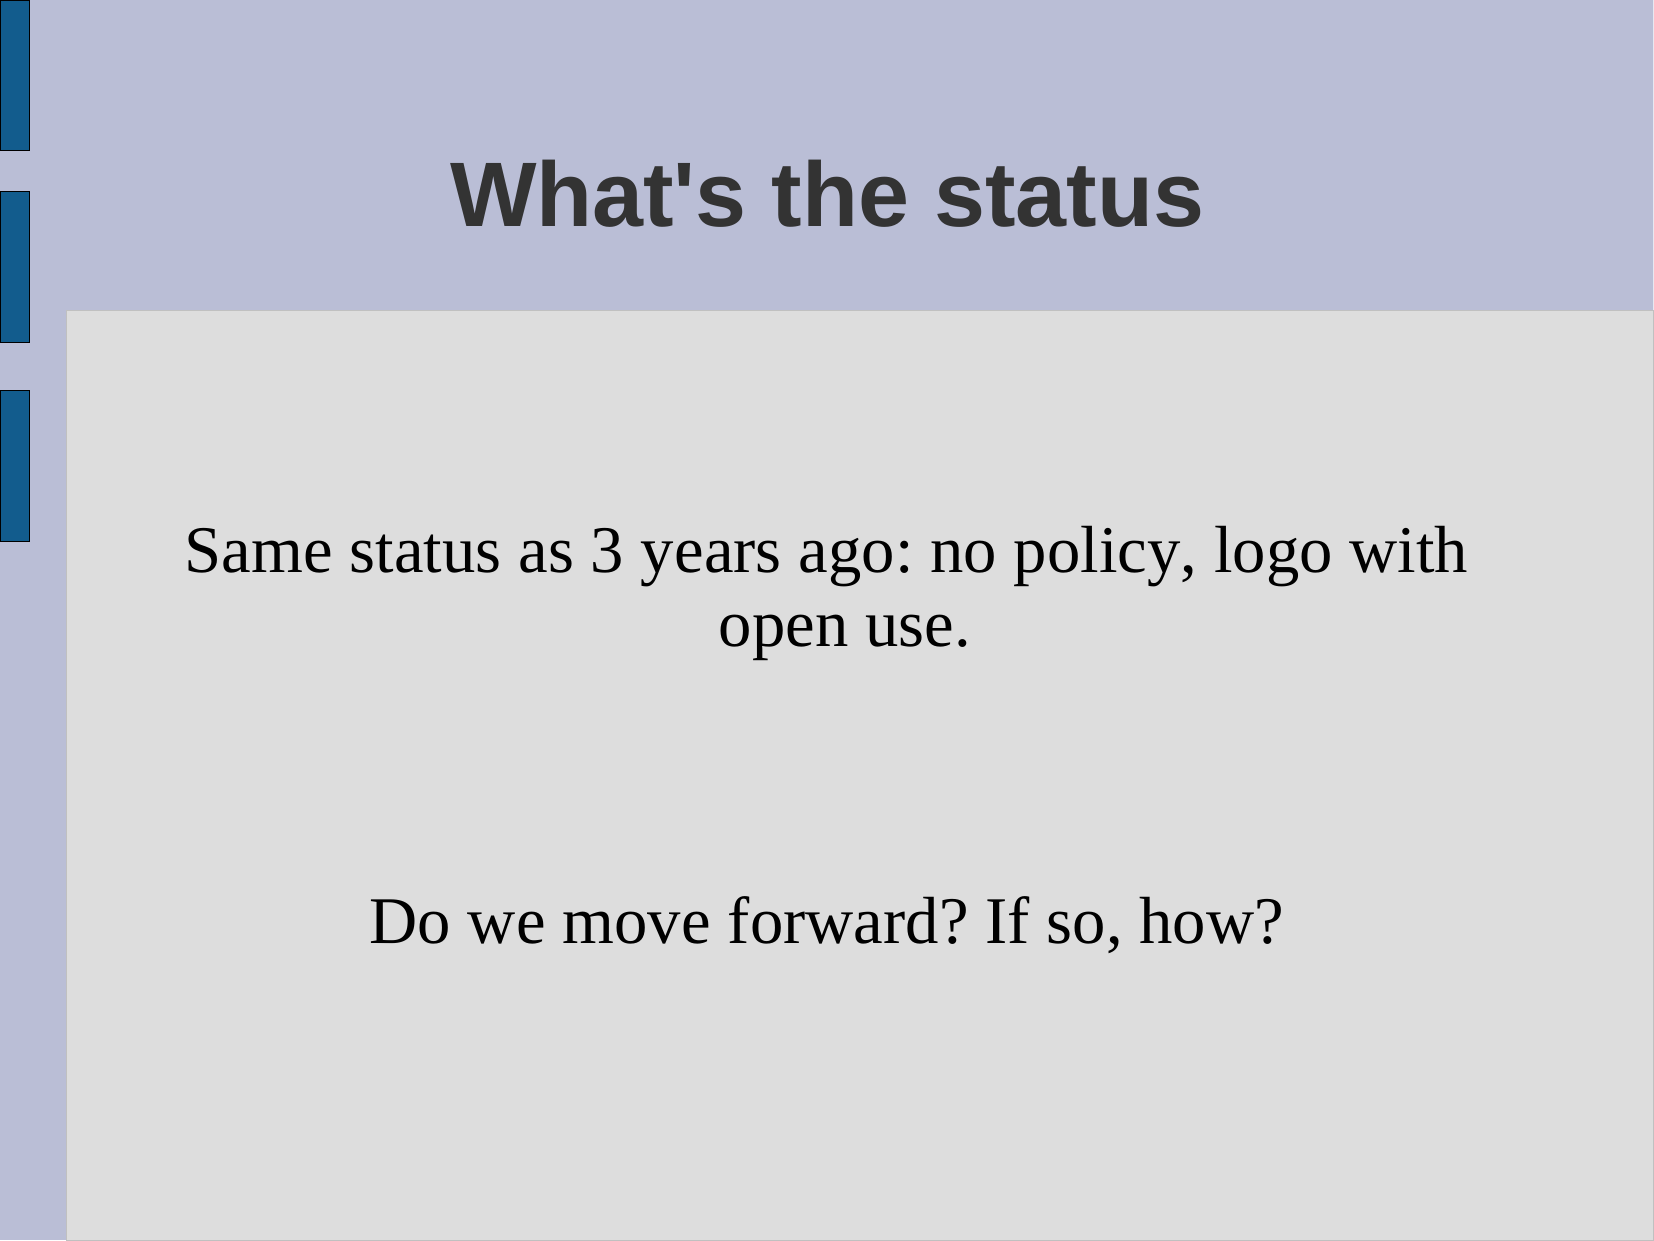

# What's the status
Same status as 3 years ago: no policy, logo with open use.
Do we move forward? If so, how?